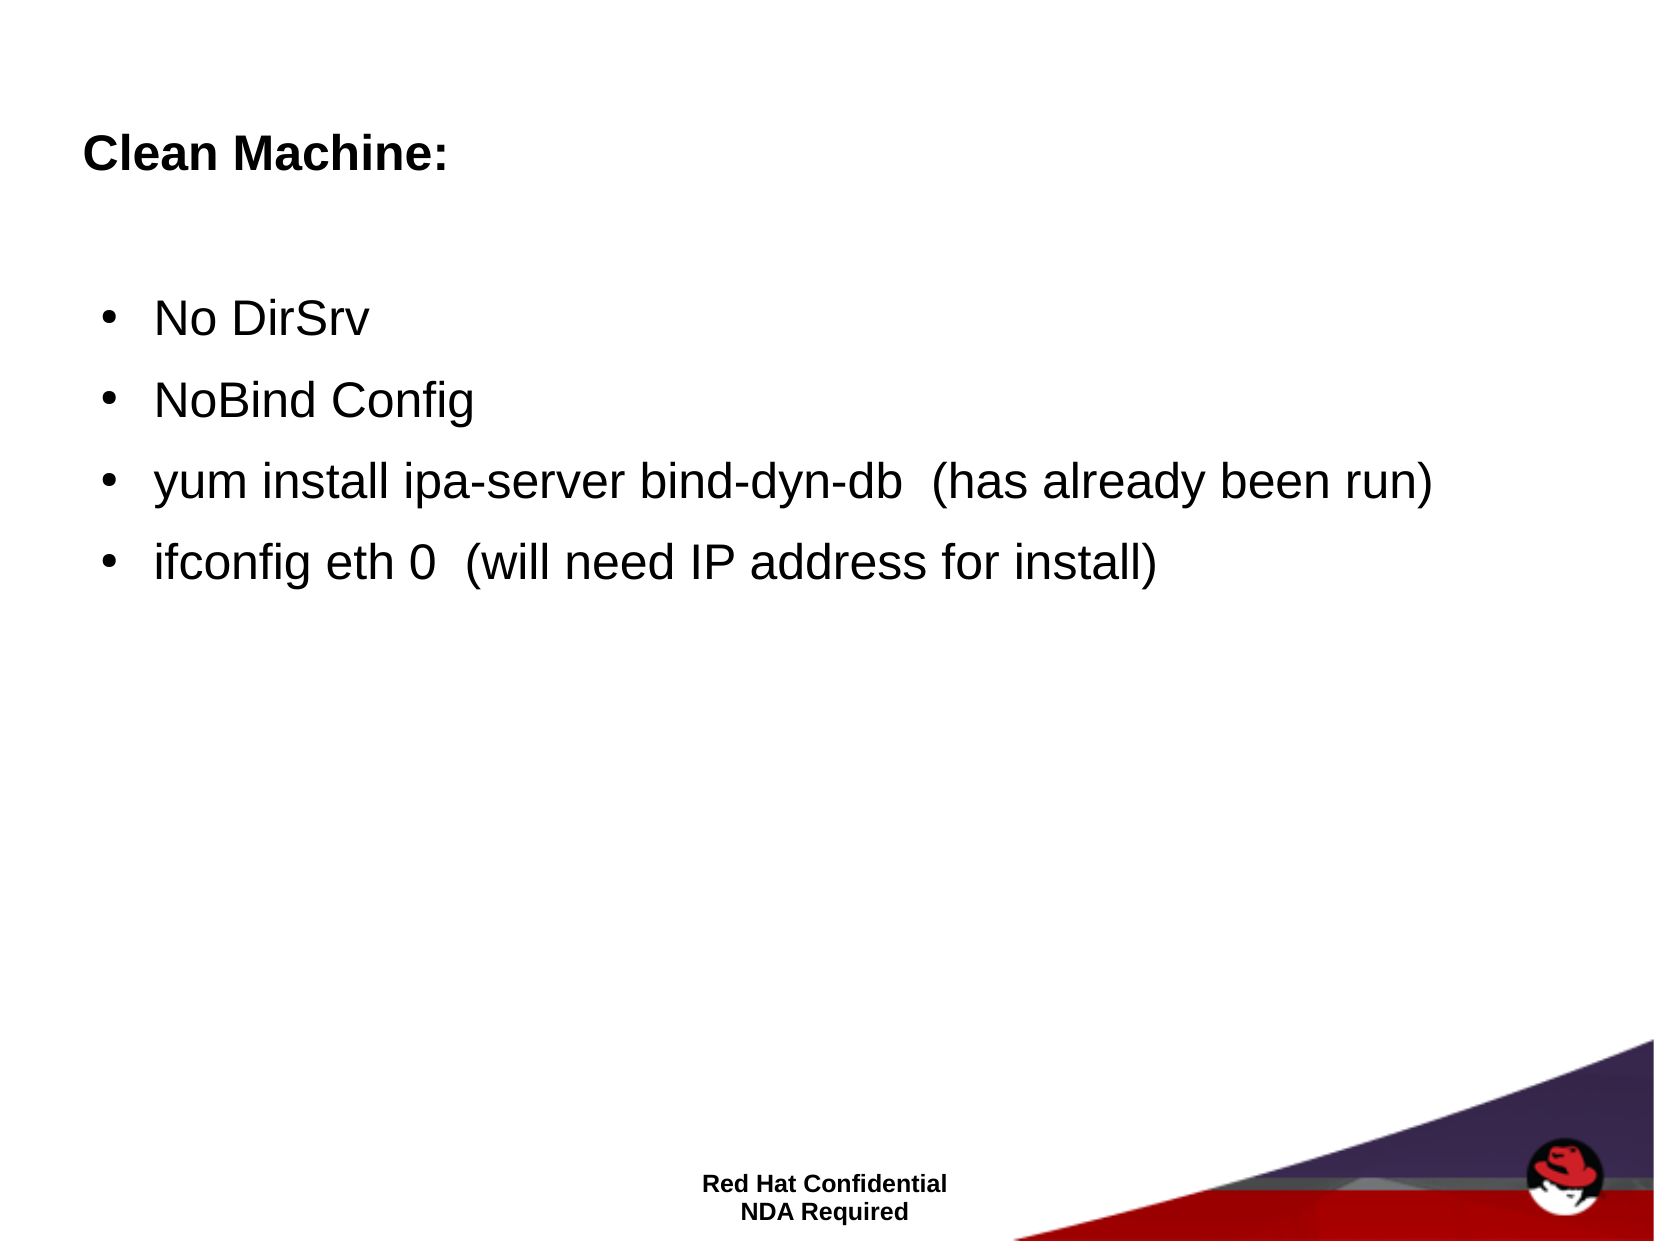

# Clean Machine:
No DirSrv
NoBind Config
yum install ipa-server bind-dyn-db (has already been run)
ifconfig eth 0 (will need IP address for install)